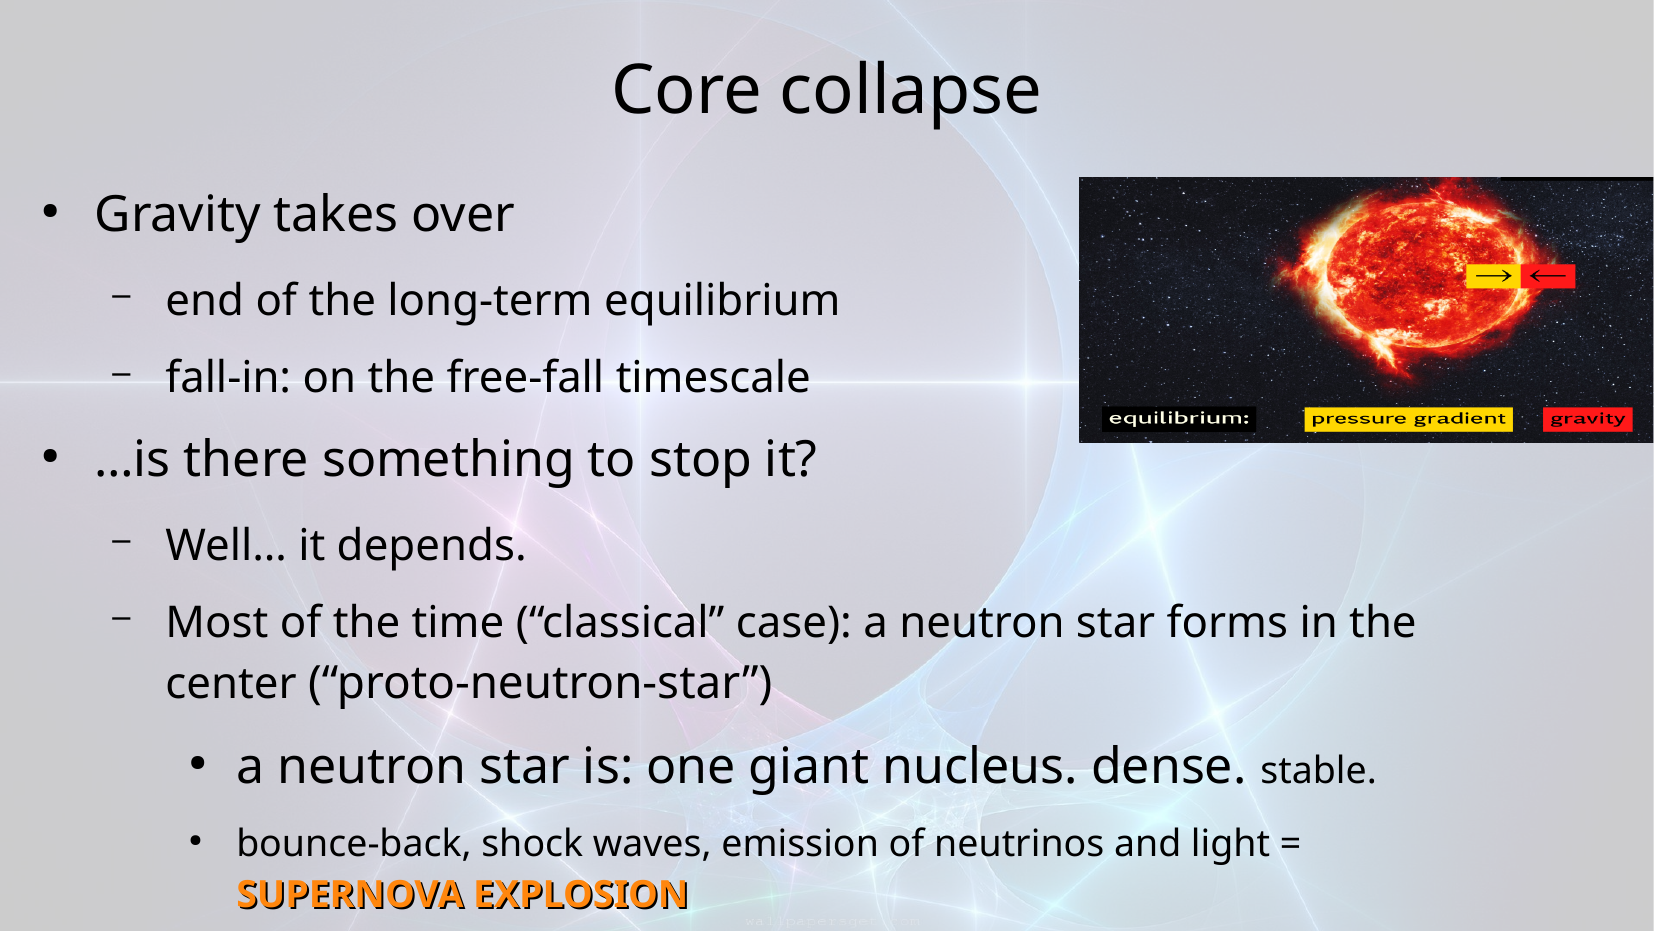

# Core collapse
Gravity takes over
end of the long-term equilibrium
fall-in: on the free-fall timescale
…is there something to stop it?
Well… it depends.
Most of the time (“classical” case): a neutron star forms in the center (“proto-neutron-star”)
a neutron star is: one giant nucleus. dense. stable.
bounce-back, shock waves, emission of neutrinos and light = SUPERNOVA EXPLOSION
technically: a core-collapse supernova (CCSN)